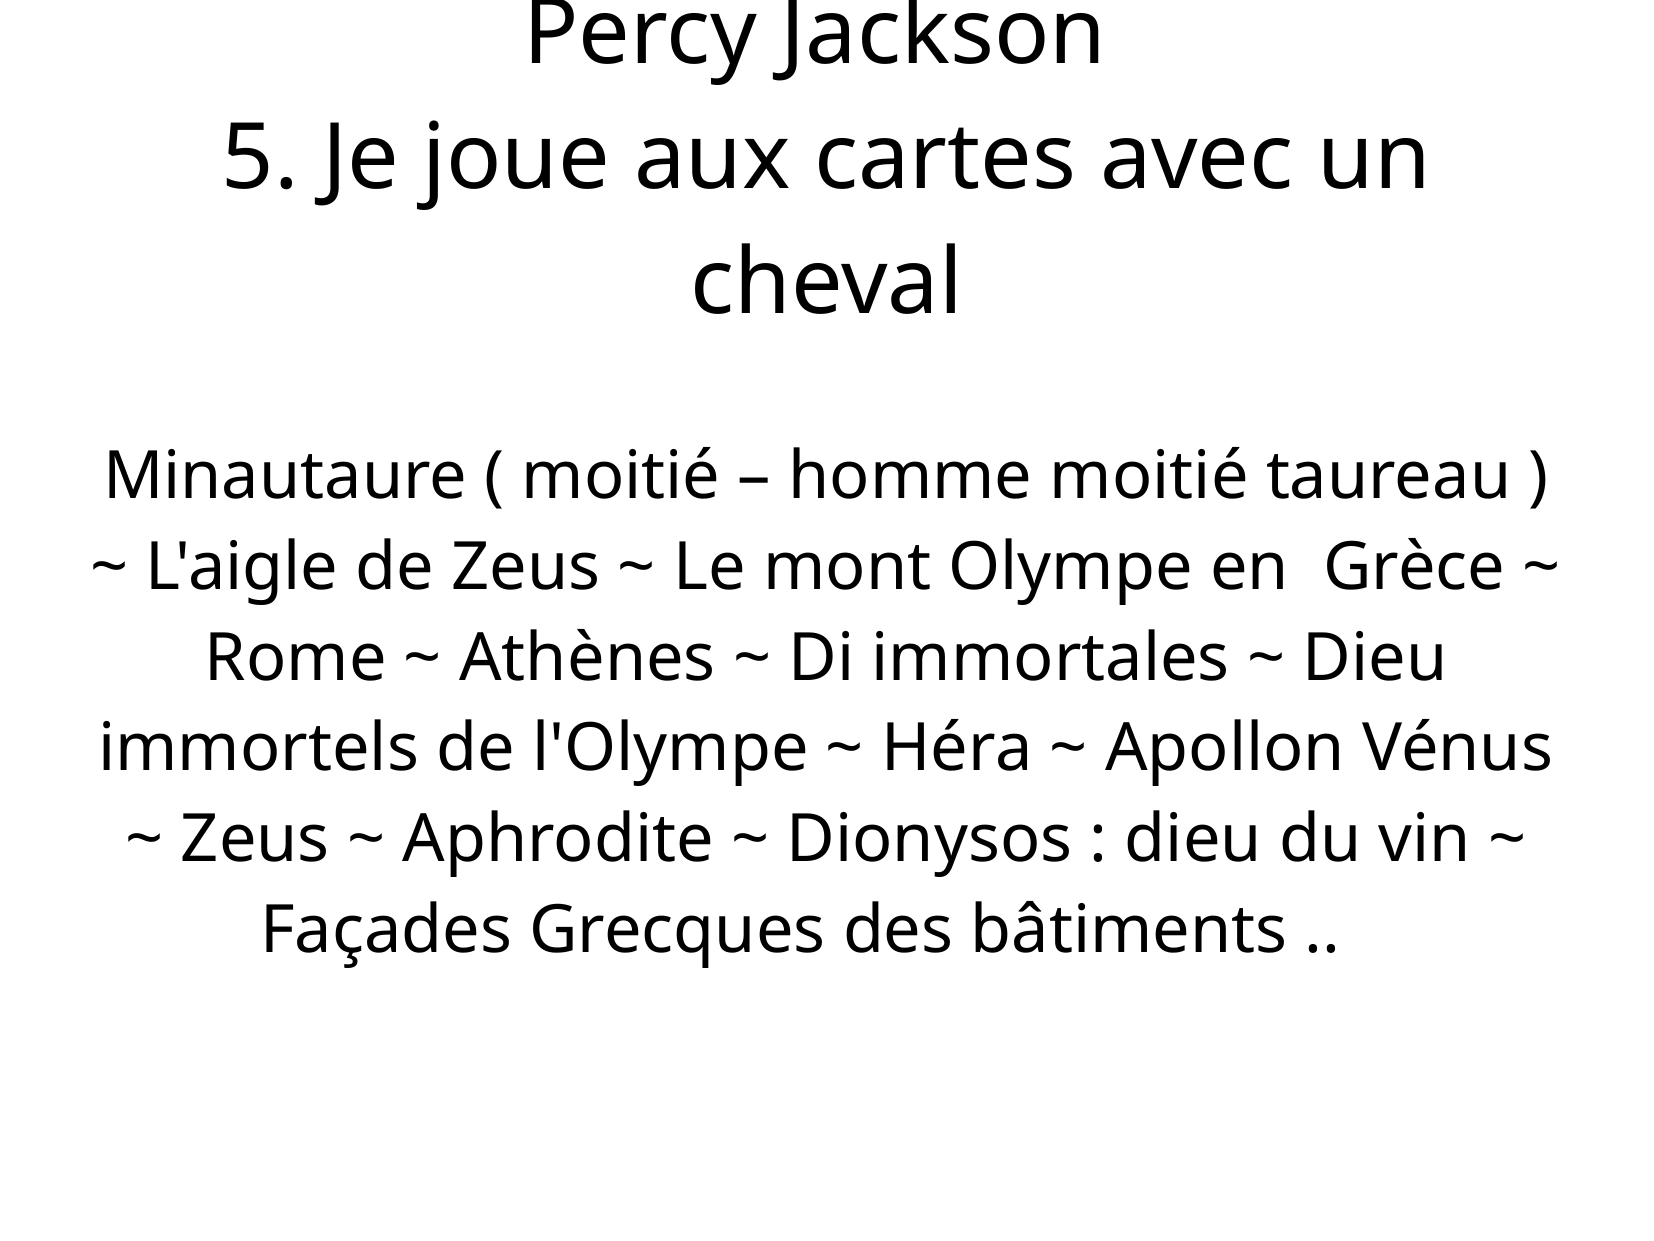

# Percy Jackson 5. Je joue aux cartes avec un cheval
Minautaure ( moitié – homme moitié taureau ) ~ L'aigle de Zeus ~ Le mont Olympe en Grèce ~ Rome ~ Athènes ~ Di immortales ~ Dieu immortels de l'Olympe ~ Héra ~ Apollon Vénus ~ Zeus ~ Aphrodite ~ Dionysos : dieu du vin ~ Façades Grecques des bâtiments ..